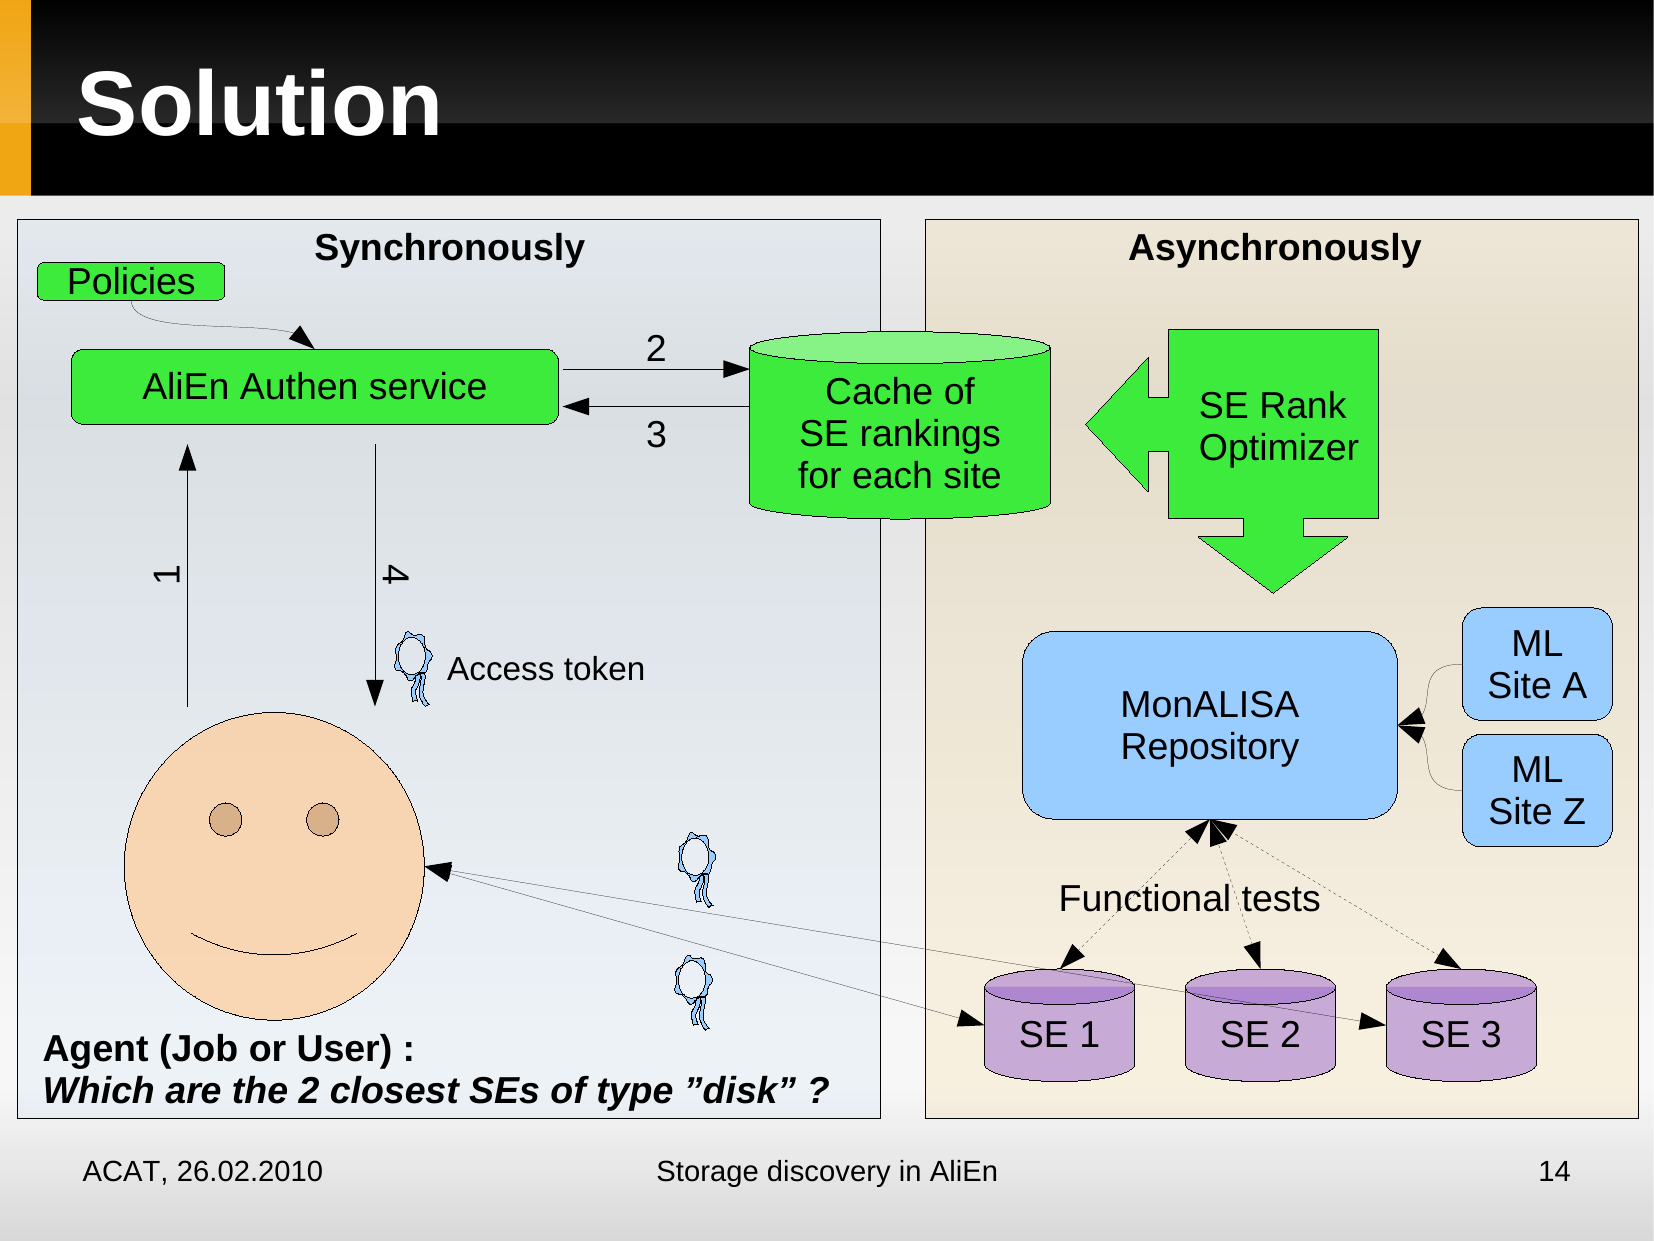

# Solution
Synchronously
Asynchronously
Policies
Cache of
SE rankings
for each site
AliEn Authen service
2
SE Rank Optimizer
3
1
4
ML
Site A
MonALISA
Repository
Access token
ML
Site Z
Functional tests
SE 1
SE 2
SE 3
Agent (Job or User) :
Which are the 2 closest SEs of type ”disk” ?
ACAT, 26.02.2010
Storage discovery in AliEn
14